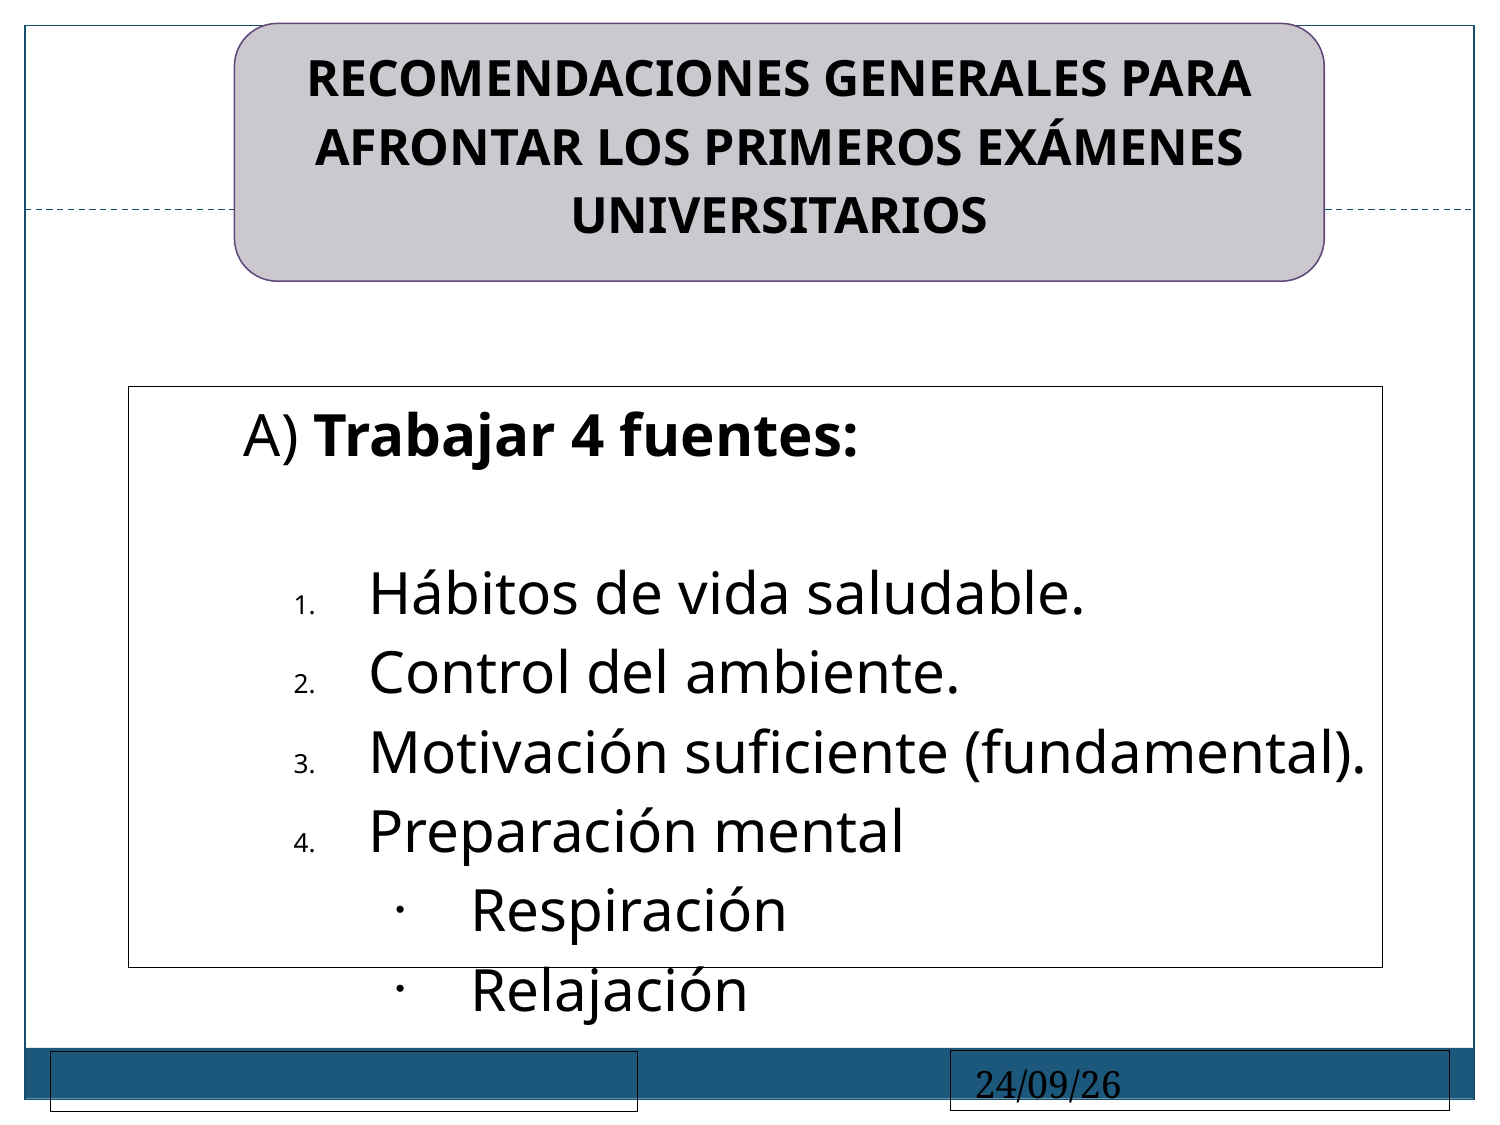

RECOMENDACIONES GENERALES PARA AFRONTAR LOS PRIMEROS EXÁMENES UNIVERSITARIOS
	A) Trabajar 4 fuentes:
Hábitos de vida saludable.
Control del ambiente.
Motivación suficiente (fundamental).
Preparación mental
Respiración
Relajación